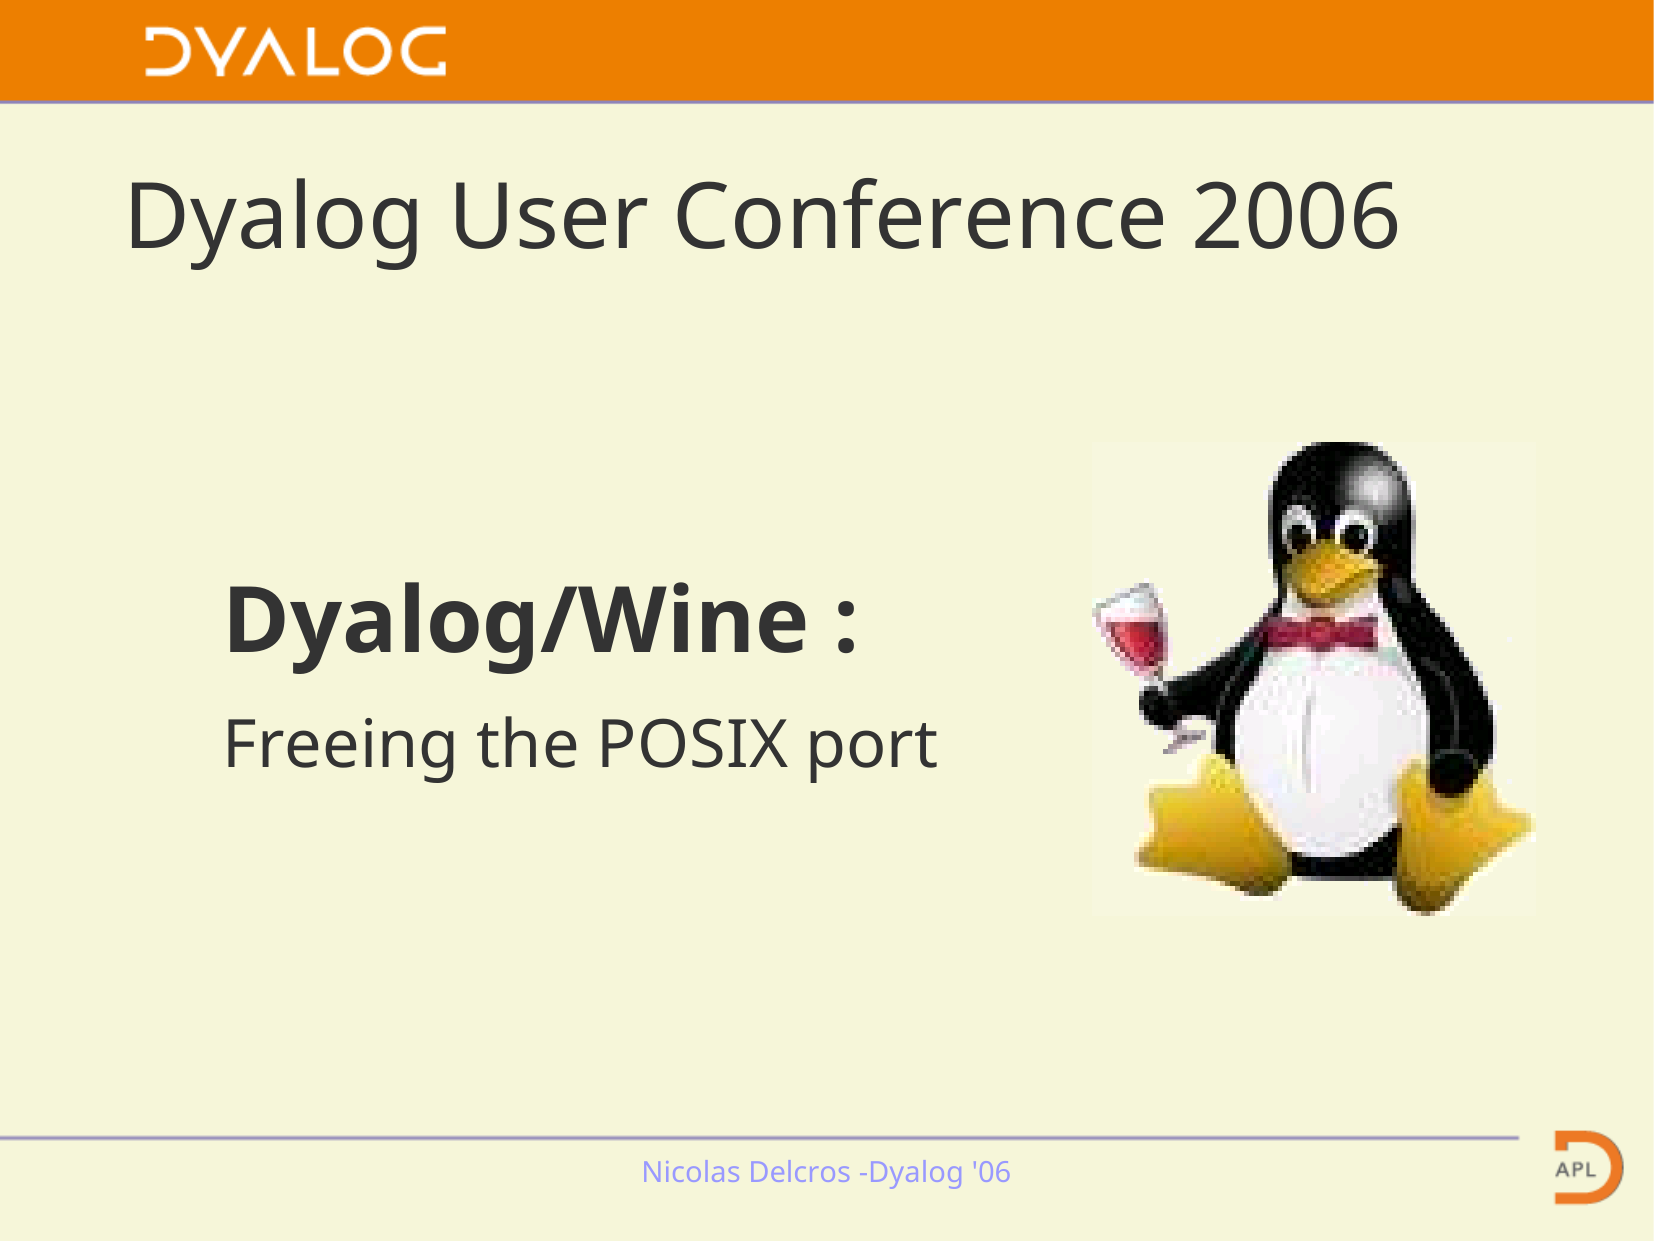

# Dyalog User Conference 2006
Dyalog/Wine :
Freeing the POSIX port
Nicolas Delcros -Dyalog '06